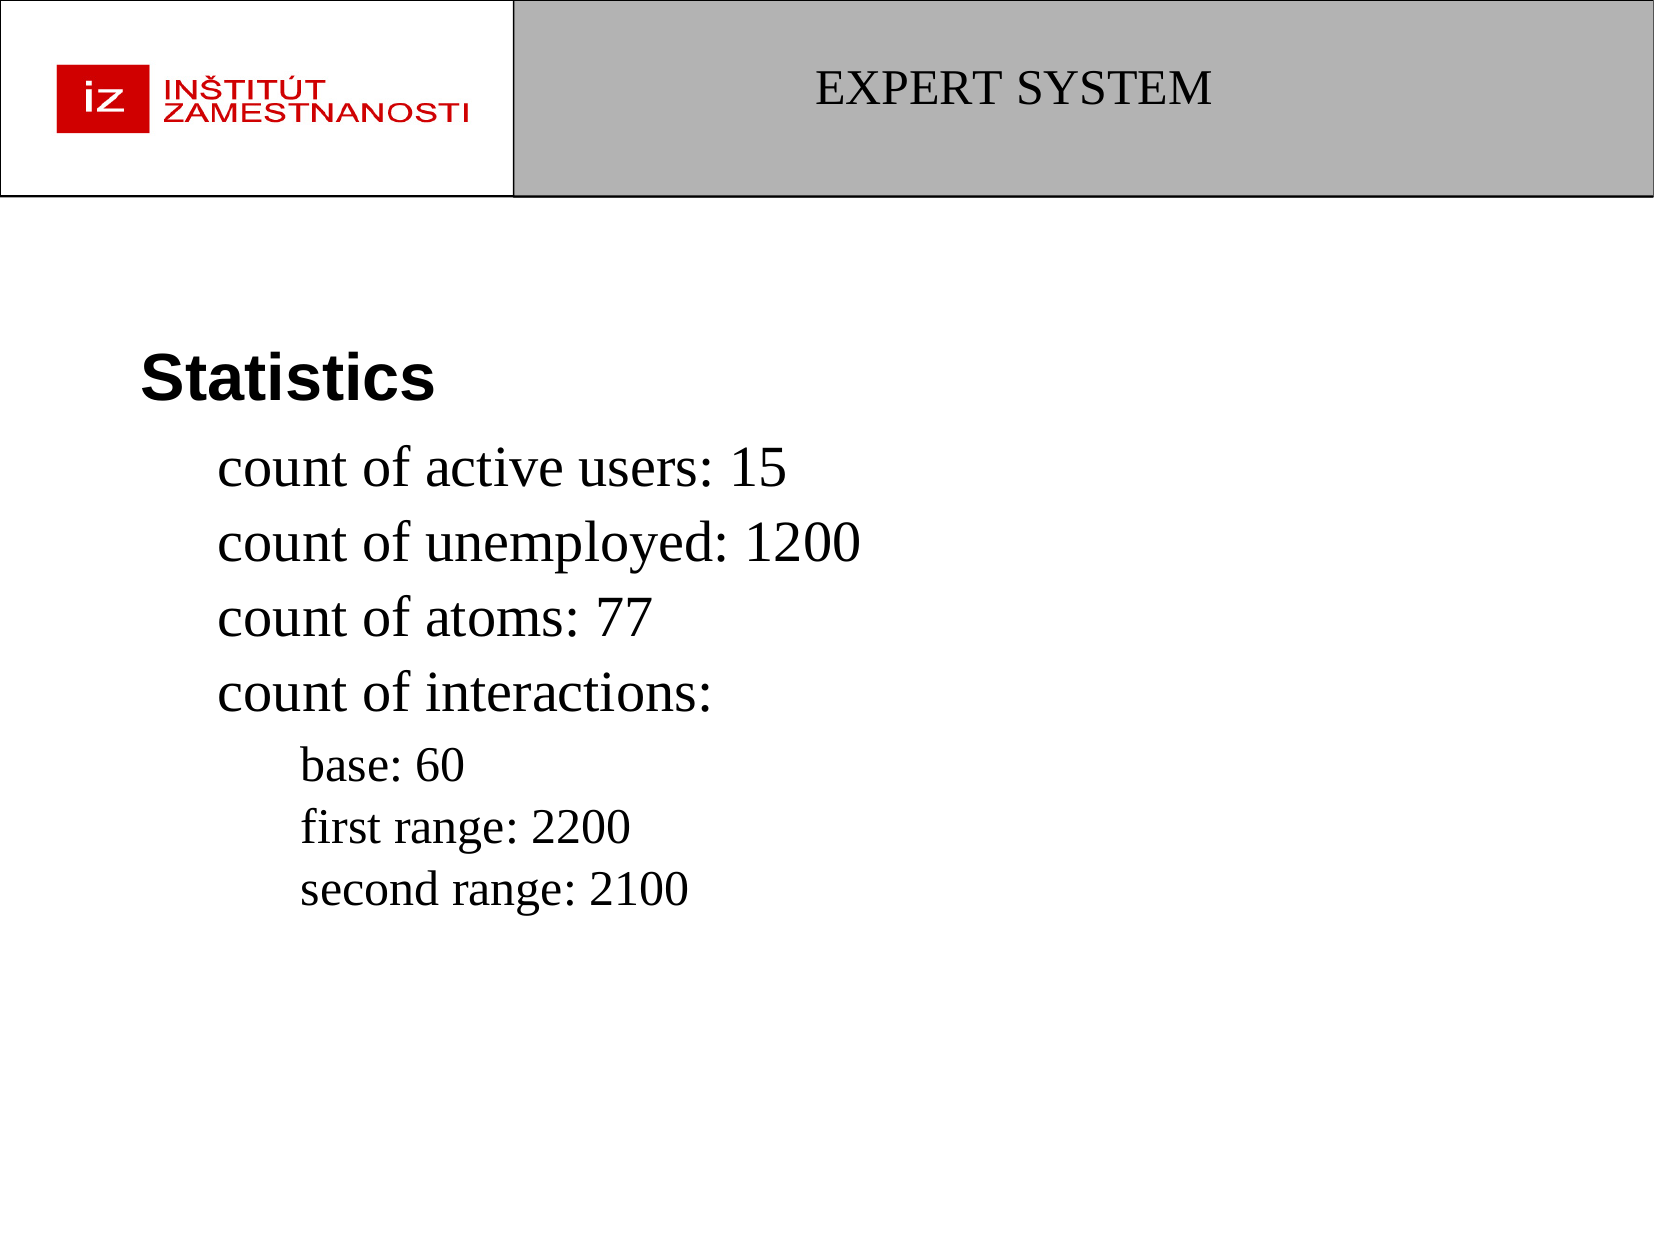

EXPERT SYSTEM
 EXPERTNÝ SYSTÉM
# Statistics
count of active users: 15
count of unemployed: 1200
count of atoms: 77
count of interactions:
base: 60
first range: 2200
second range: 2100